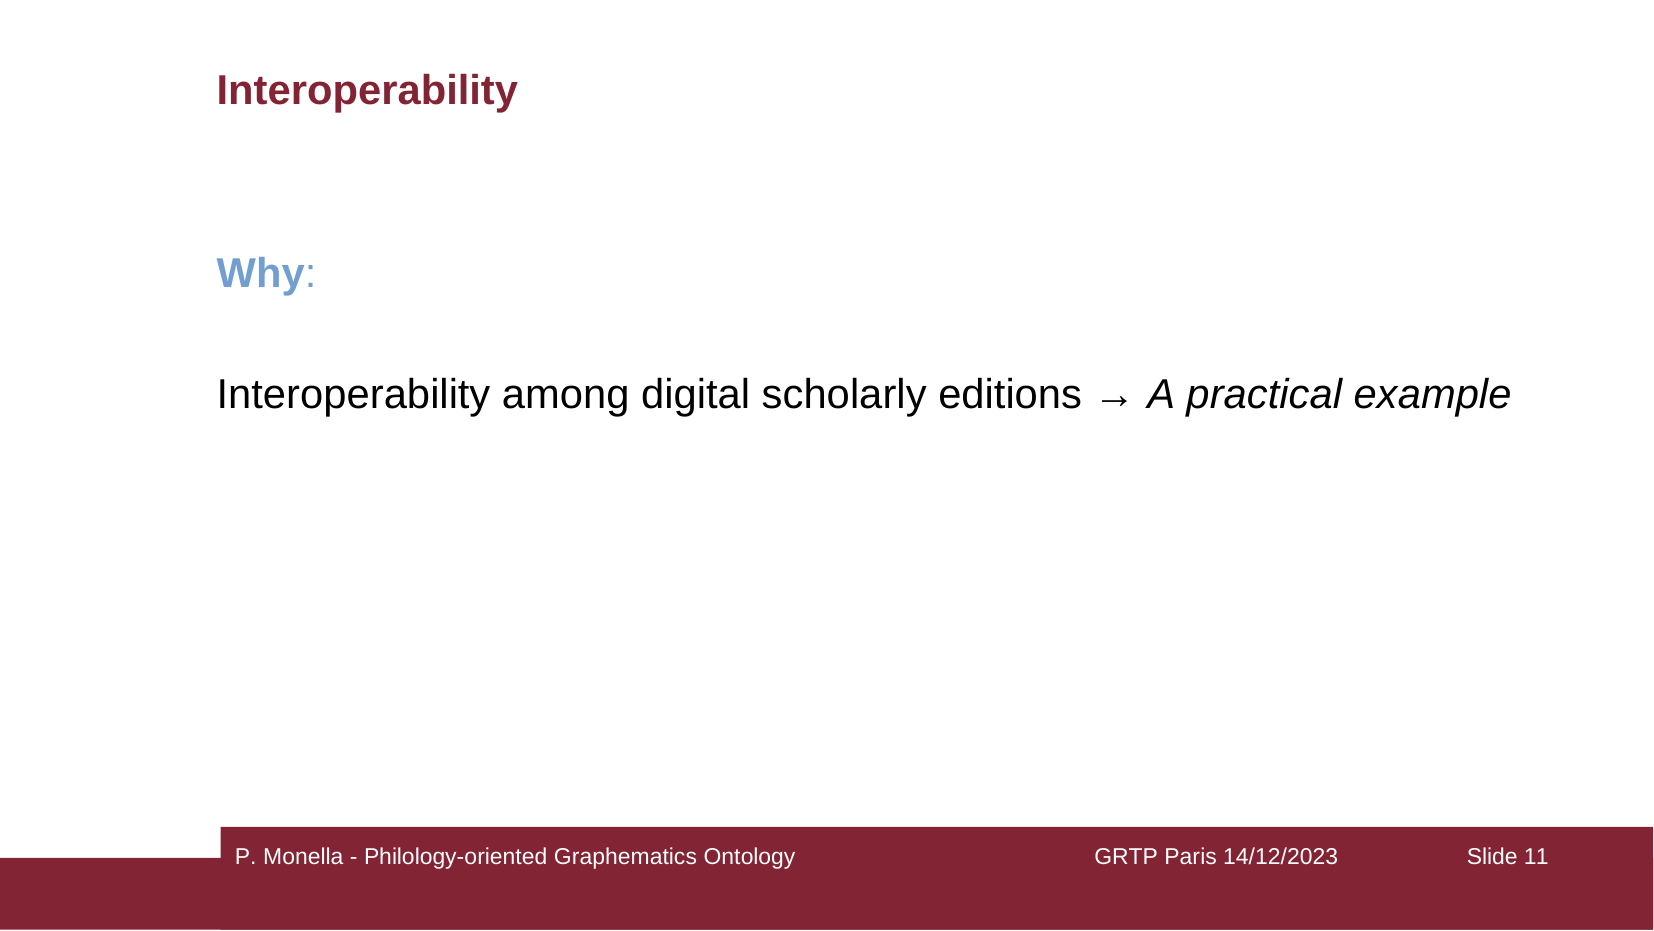

# Interoperability
Why:
Interoperability among digital scholarly editions → A practical example
P. Monella - Philology-oriented Graphematics Ontology
11